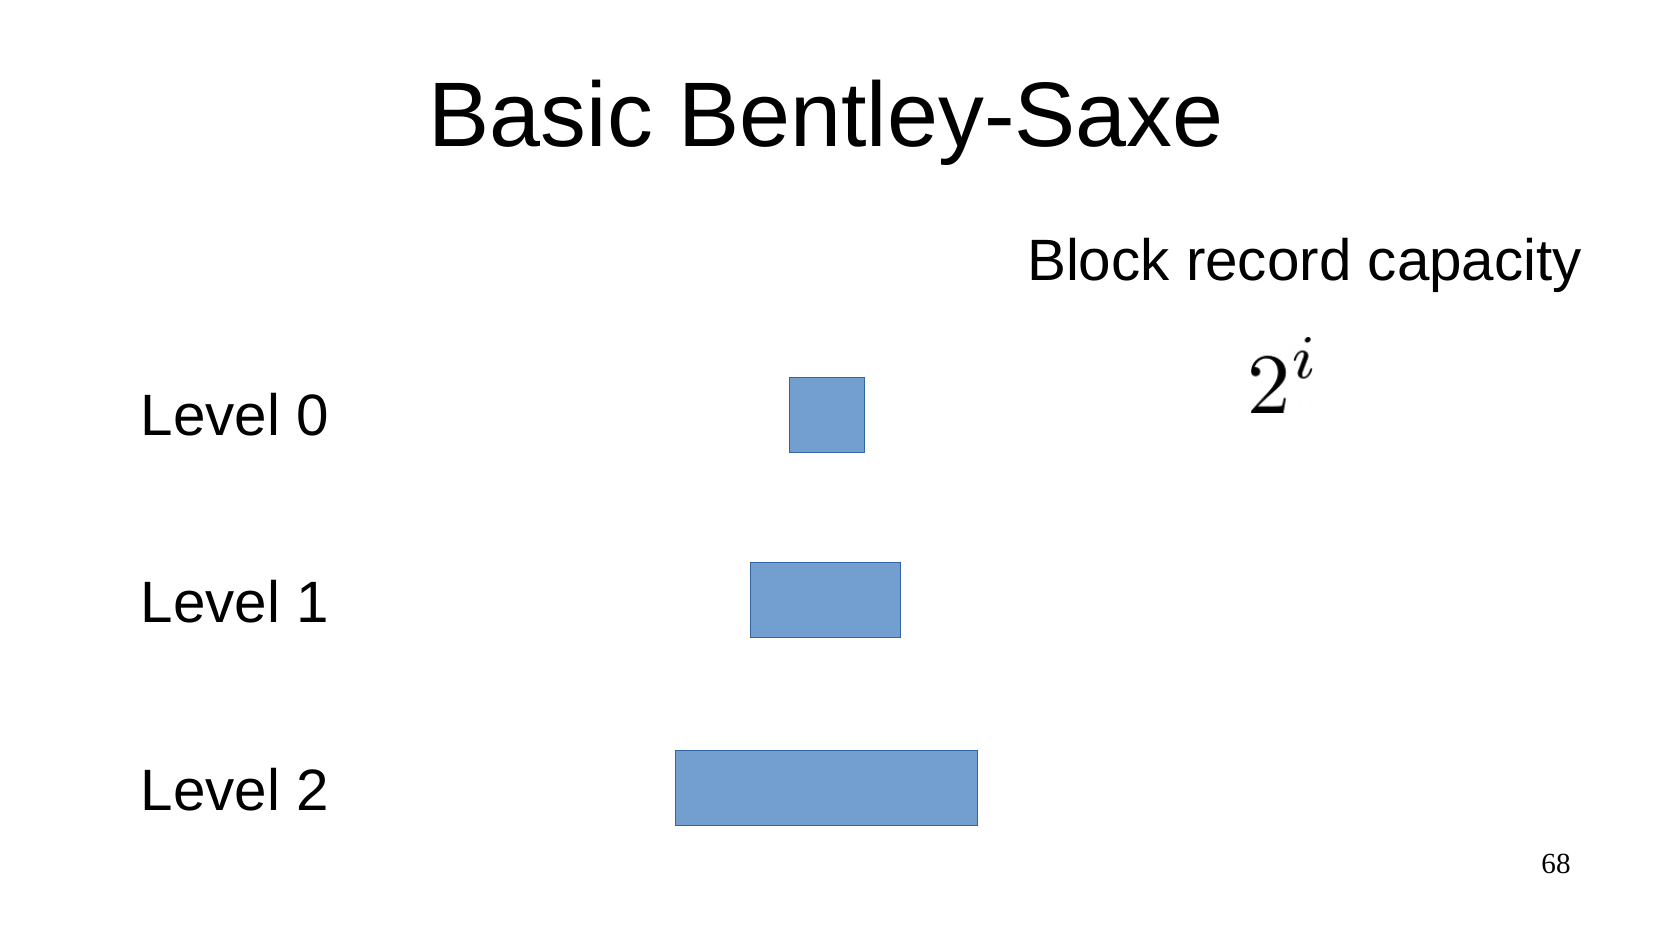

# Basic Bentley-Saxe
Block record capacity
Level 0
Level 1
Level 2
68